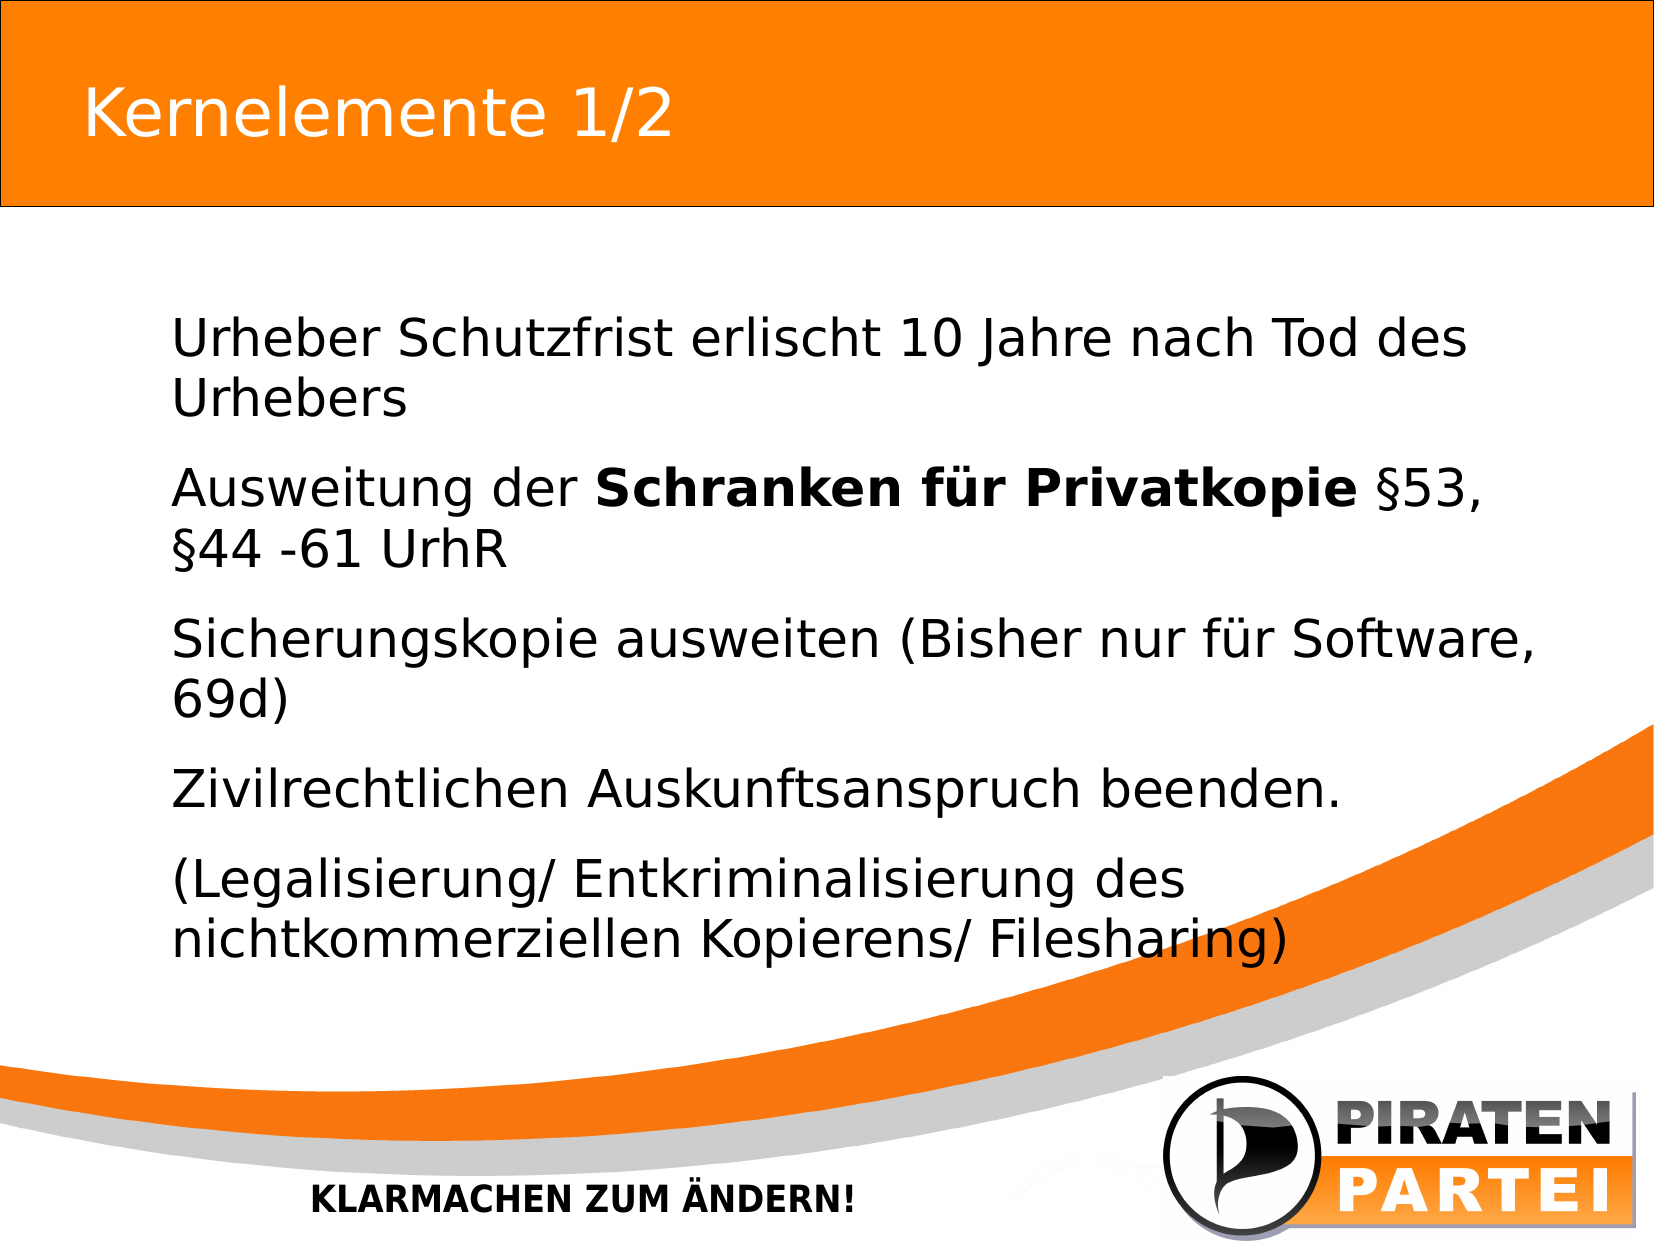

# Kernelemente 1/2
Urheber Schutzfrist erlischt 10 Jahre nach Tod des Urhebers
Ausweitung der Schranken für Privatkopie §53, §44 -61 UrhR
Sicherungskopie ausweiten (Bisher nur für Software, 69d)
Zivilrechtlichen Auskunftsanspruch beenden.
(Legalisierung/ Entkriminalisierung des nichtkommerziellen Kopierens/ Filesharing)